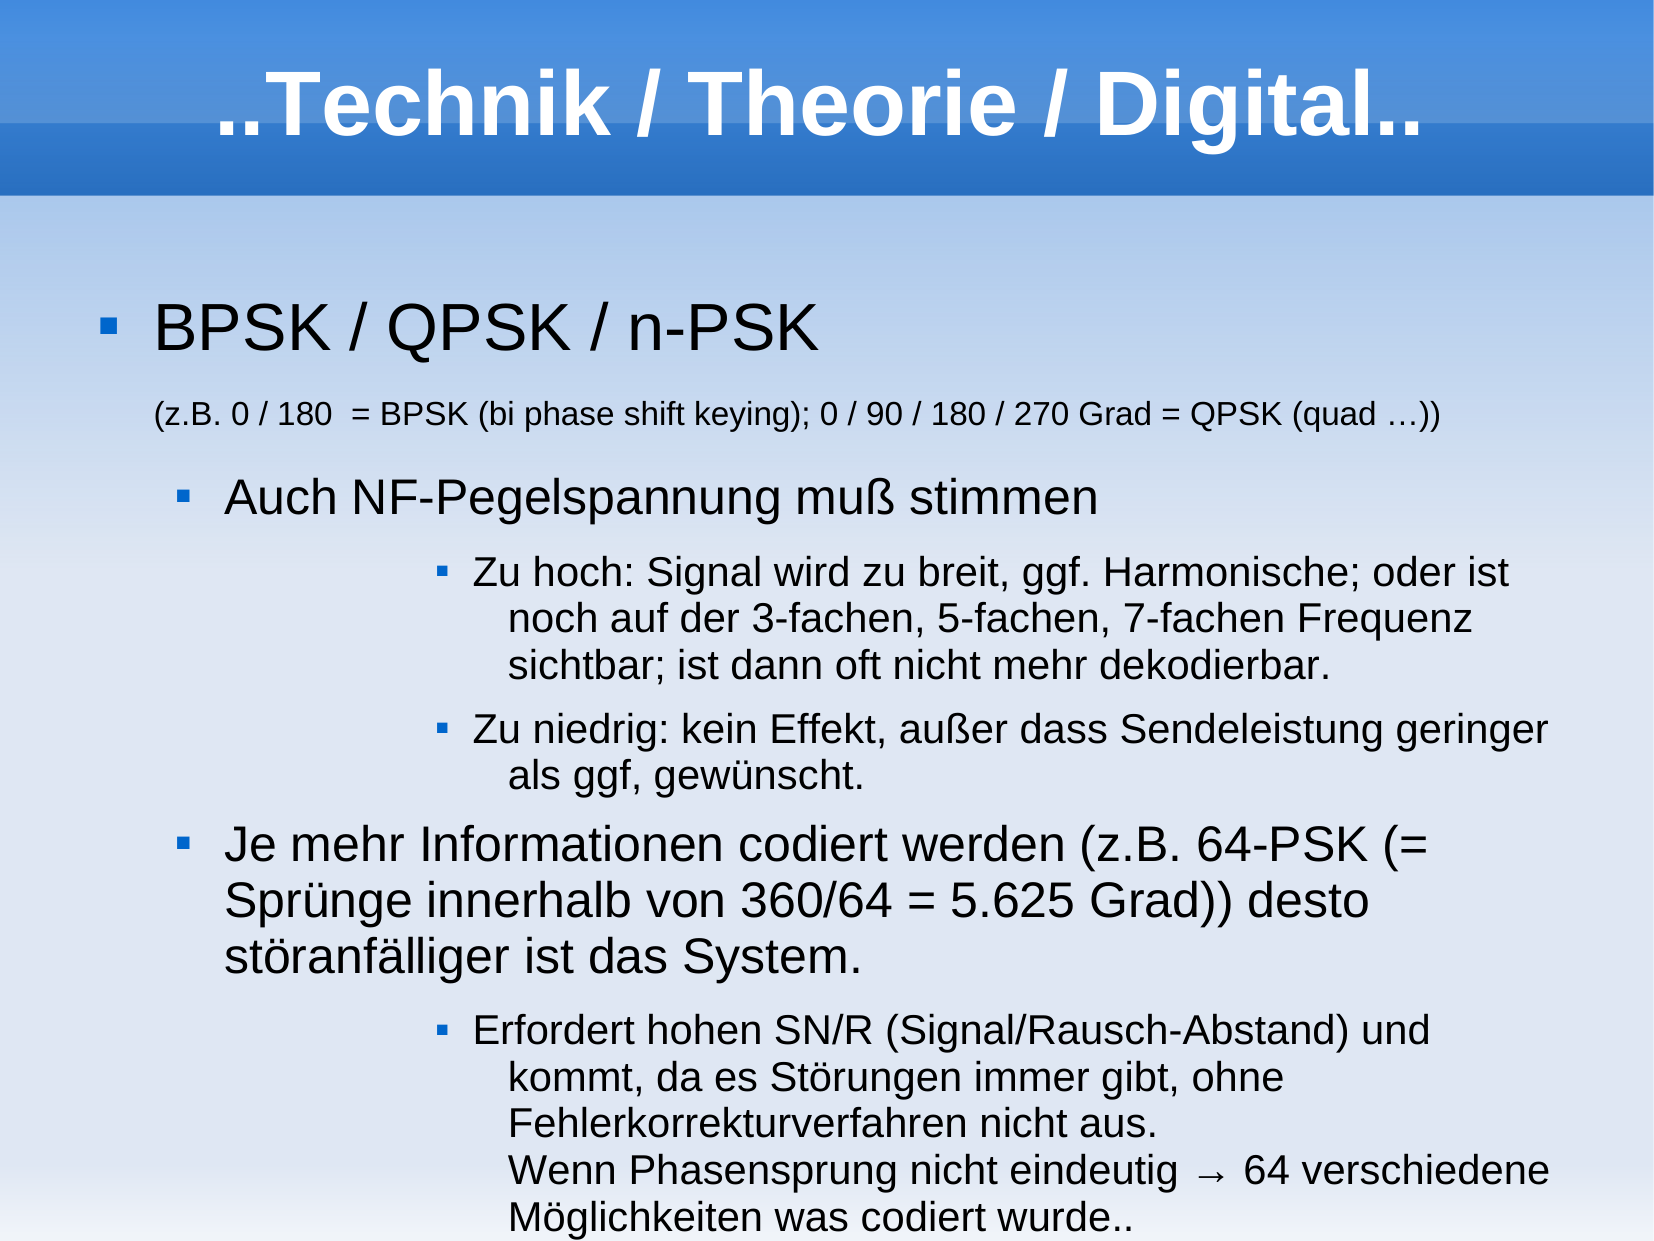

# ..Technik / Theorie / Digital..
BPSK / QPSK / n-PSK
(z.B. 0 / 180 = BPSK (bi phase shift keying); 0 / 90 / 180 / 270 Grad = QPSK (quad …))
Auch NF-Pegelspannung muß stimmen
Zu hoch: Signal wird zu breit, ggf. Harmonische; oder ist noch auf der 3-fachen, 5-fachen, 7-fachen Frequenz sichtbar; ist dann oft nicht mehr dekodierbar.
Zu niedrig: kein Effekt, außer dass Sendeleistung geringer als ggf, gewünscht.
Je mehr Informationen codiert werden (z.B. 64-PSK (= Sprünge innerhalb von 360/64 = 5.625 Grad)) desto störanfälliger ist das System.
Erfordert hohen SN/R (Signal/Rausch-Abstand) und kommt, da es Störungen immer gibt, ohne Fehlerkorrekturverfahren nicht aus.
Wenn Phasensprung nicht eindeutig → 64 verschiedene Möglichkeiten was codiert wurde..